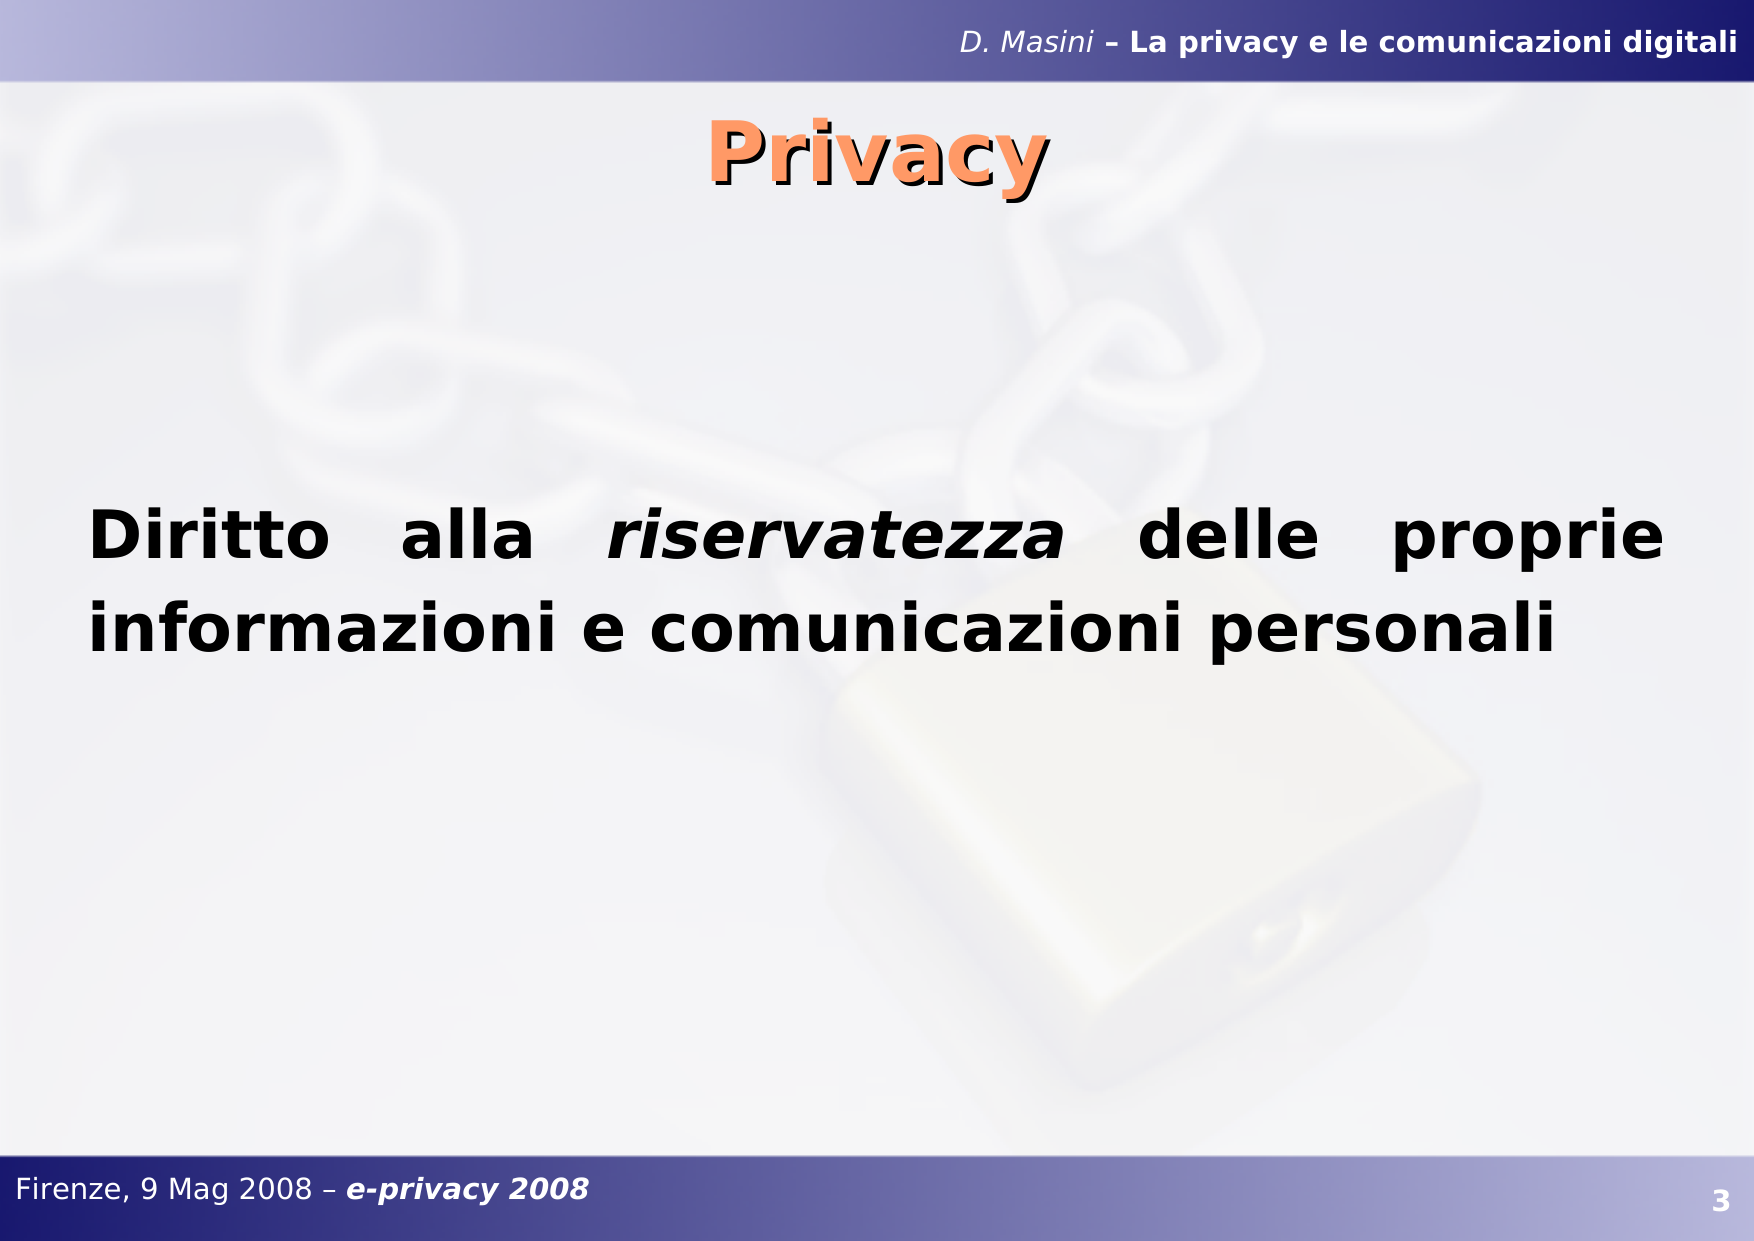

# Privacy
Diritto alla riservatezza delle proprie informazioni e comunicazioni personali